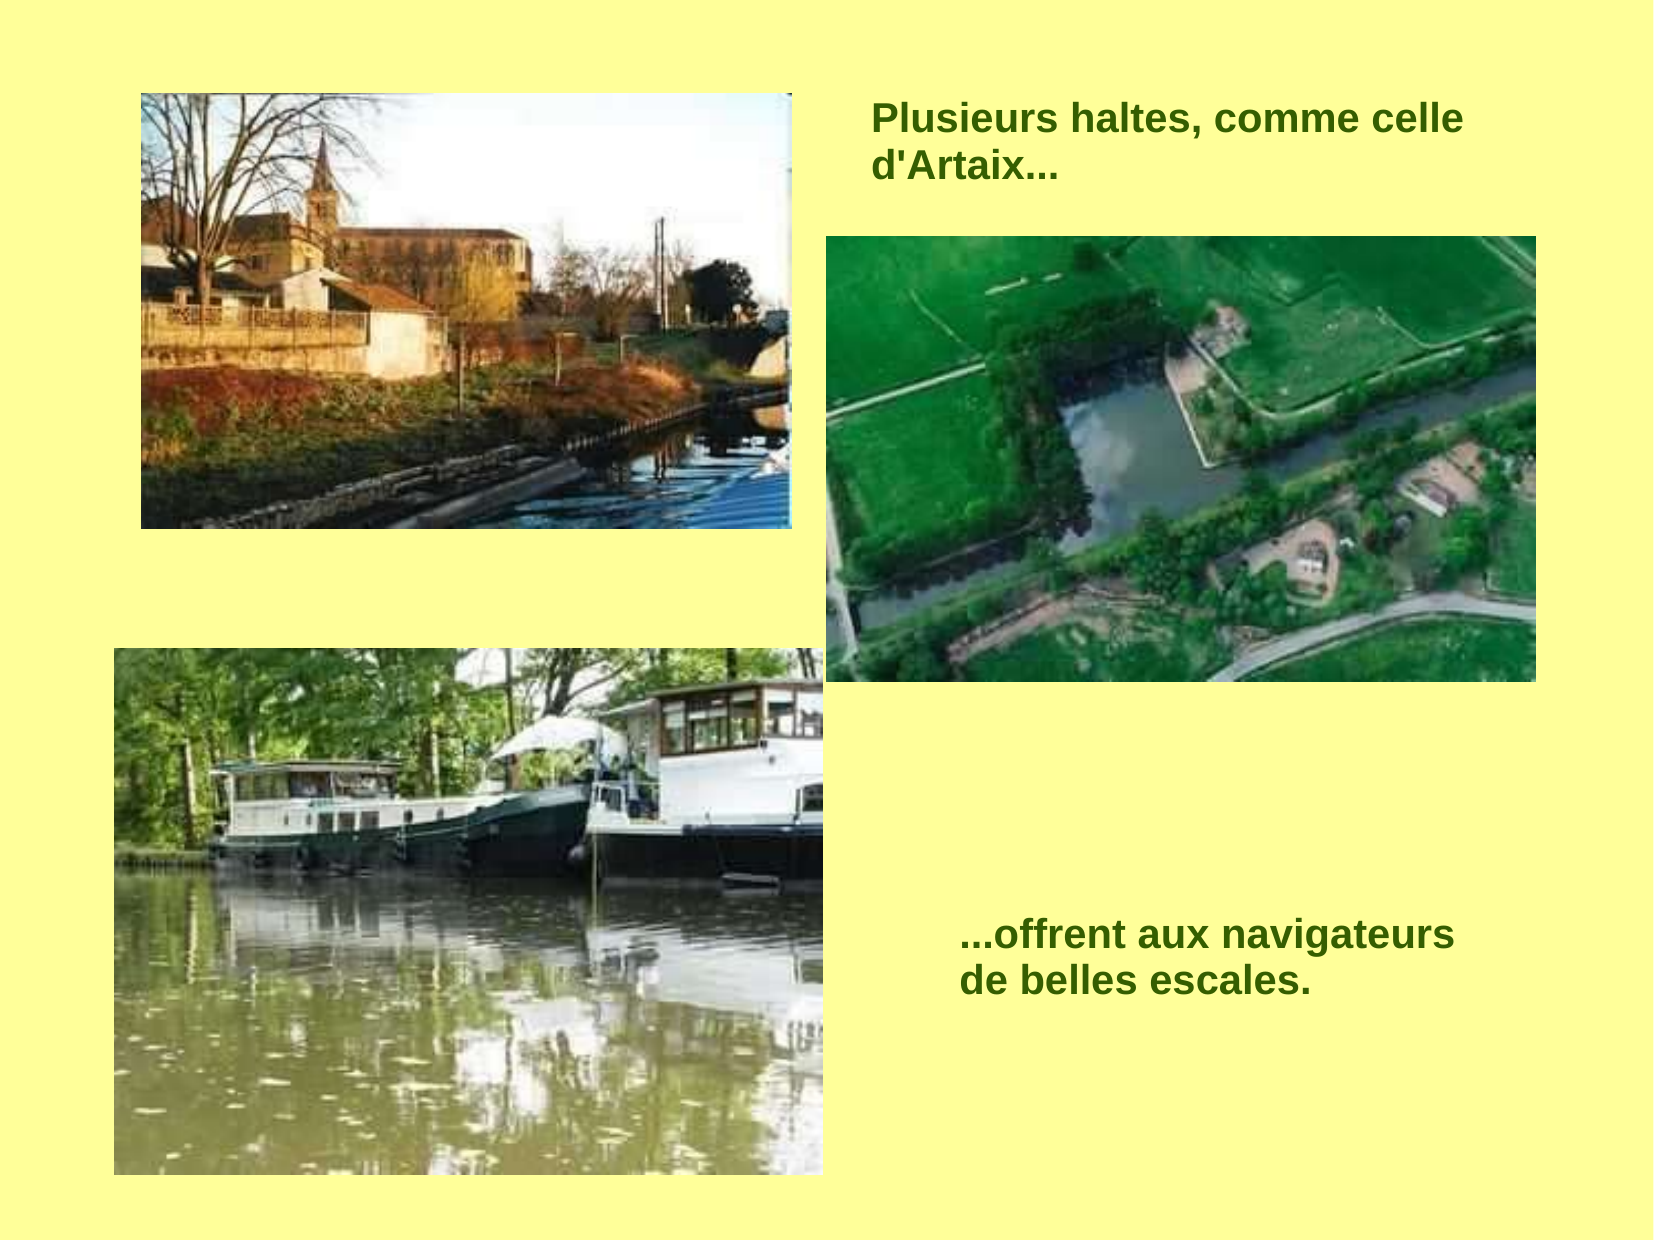

Plusieurs haltes, comme celle d'Artaix...
...offrent aux navigateurs de belles escales.